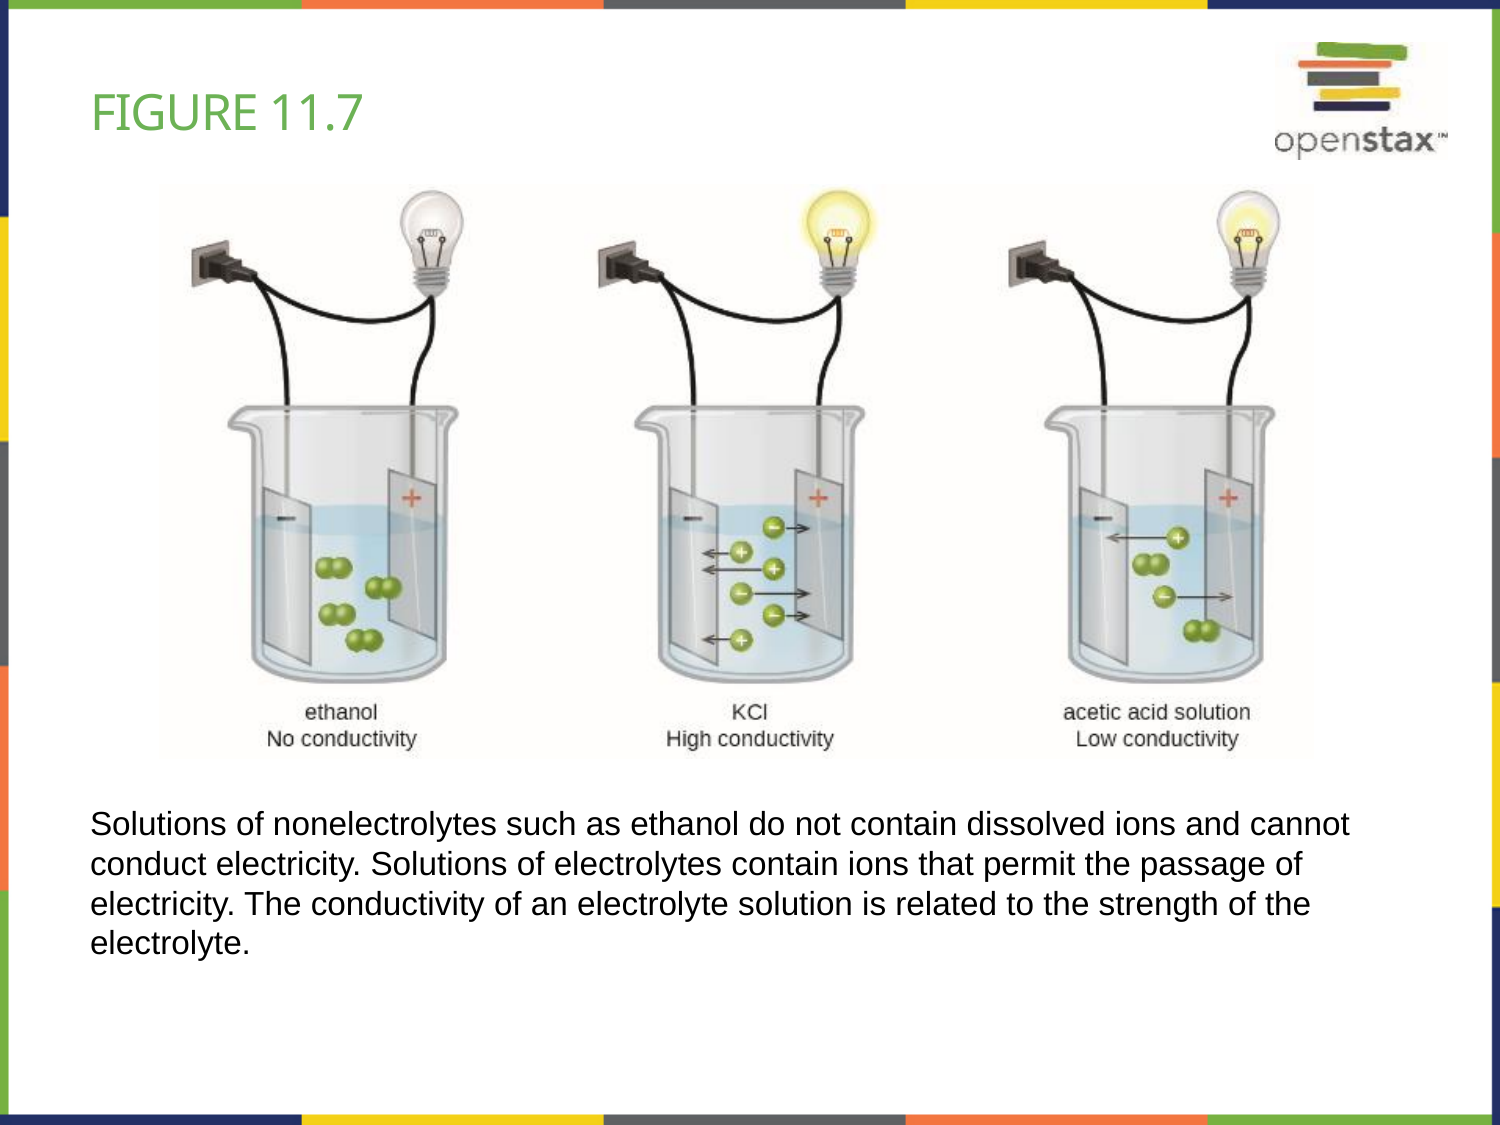

# Figure 11.7
Solutions of nonelectrolytes such as ethanol do not contain dissolved ions and cannot conduct electricity. Solutions of electrolytes contain ions that permit the passage of electricity. The conductivity of an electrolyte solution is related to the strength of the electrolyte.